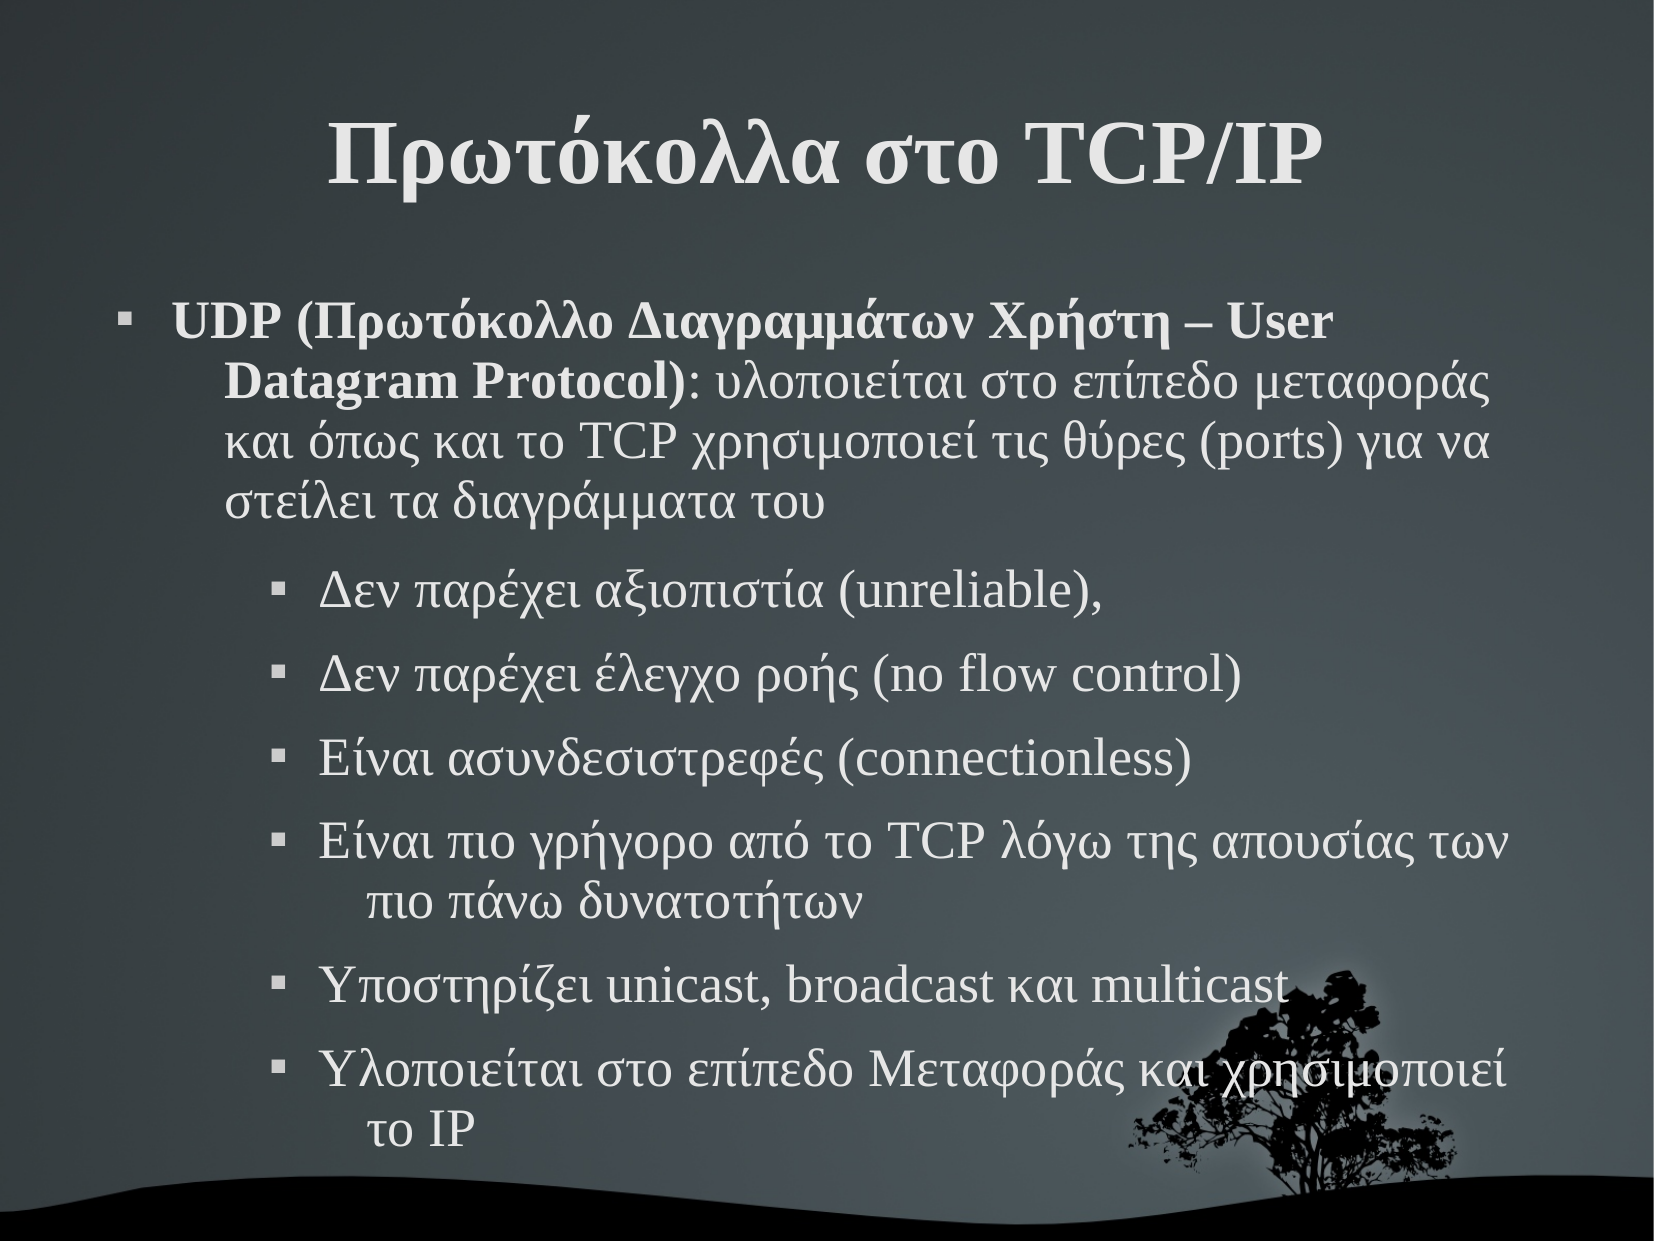

Πρωτόκολλα στο TCP/IP
# UDP (Πρωτόκολλο Διαγραμμάτων Χρήστη – User Datagram Protocol): υλοποιείται στο επίπεδο μεταφοράς και όπως και το TCP χρησιμοποιεί τις θύρες (ports) για να στείλει τα διαγράμματα του
Δεν παρέχει αξιοπιστία (unreliable),
Δεν παρέχει έλεγχο ροής (no flow control)
Είναι ασυνδεσιστρεφές (connectionless)
Είναι πιο γρήγορο από το TCP λόγω της απουσίας των πιο πάνω δυνατοτήτων
Υποστηρίζει unicast, broadcast και multicast
Υλοποιείται στο επίπεδο Μεταφοράς και χρησιμοποιεί το IP